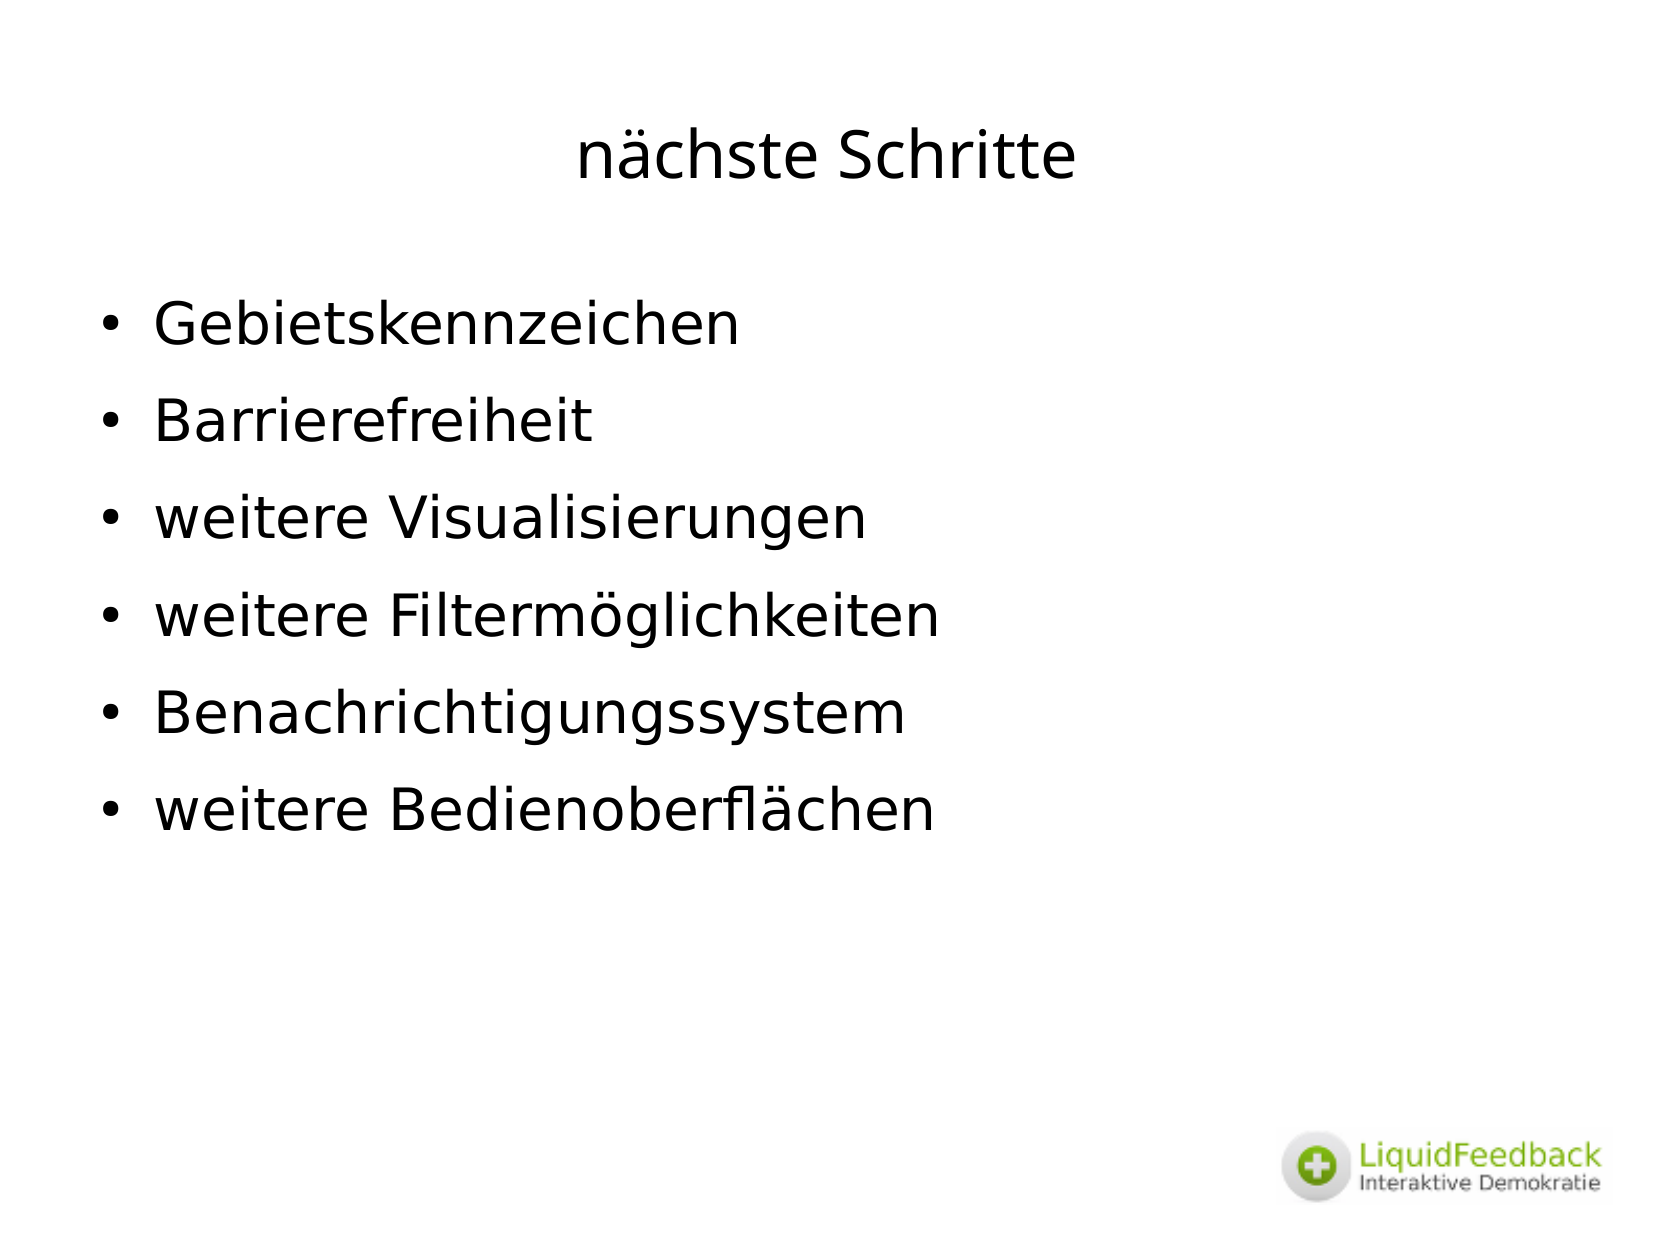

# nächste Schritte
Gebietskennzeichen
Barrierefreiheit
weitere Visualisierungen
weitere Filtermöglichkeiten
Benachrichtigungssystem
weitere Bedienoberflächen